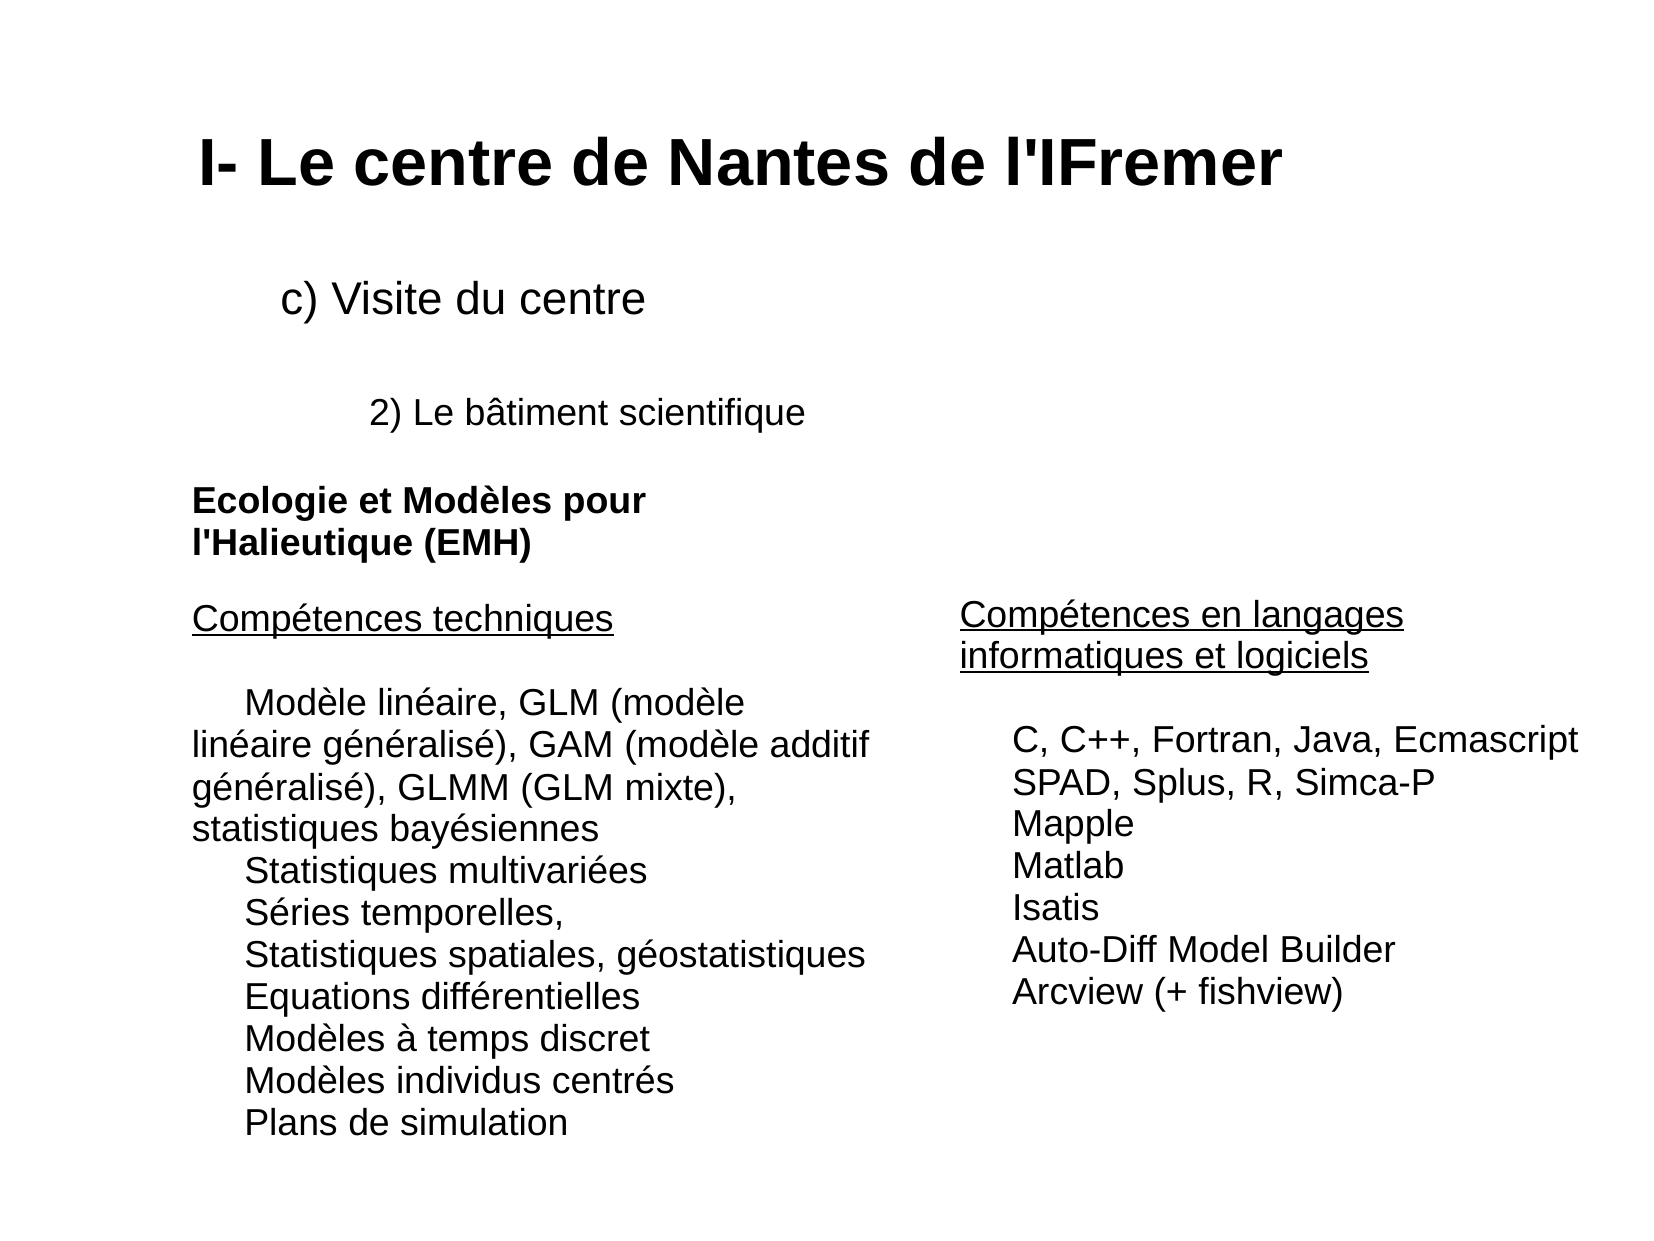

I- Le centre de Nantes de l'IFremer
c) Visite du centre
2) Le bâtiment scientifique
Ecologie et Modèles pour l'Halieutique (EMH)
Compétences en langages informatiques et logiciels
 C, C++, Fortran, Java, Ecmascript
 SPAD, Splus, R, Simca-P
 Mapple
 Matlab
 Isatis
 Auto-Diff Model Builder
 Arcview (+ fishview)
Compétences techniques
 Modèle linéaire, GLM (modèle linéaire généralisé), GAM (modèle additif généralisé), GLMM (GLM mixte), statistiques bayésiennes
 Statistiques multivariées
 Séries temporelles,
 Statistiques spatiales, géostatistiques
 Equations différentielles
 Modèles à temps discret
 Modèles individus centrés
 Plans de simulation